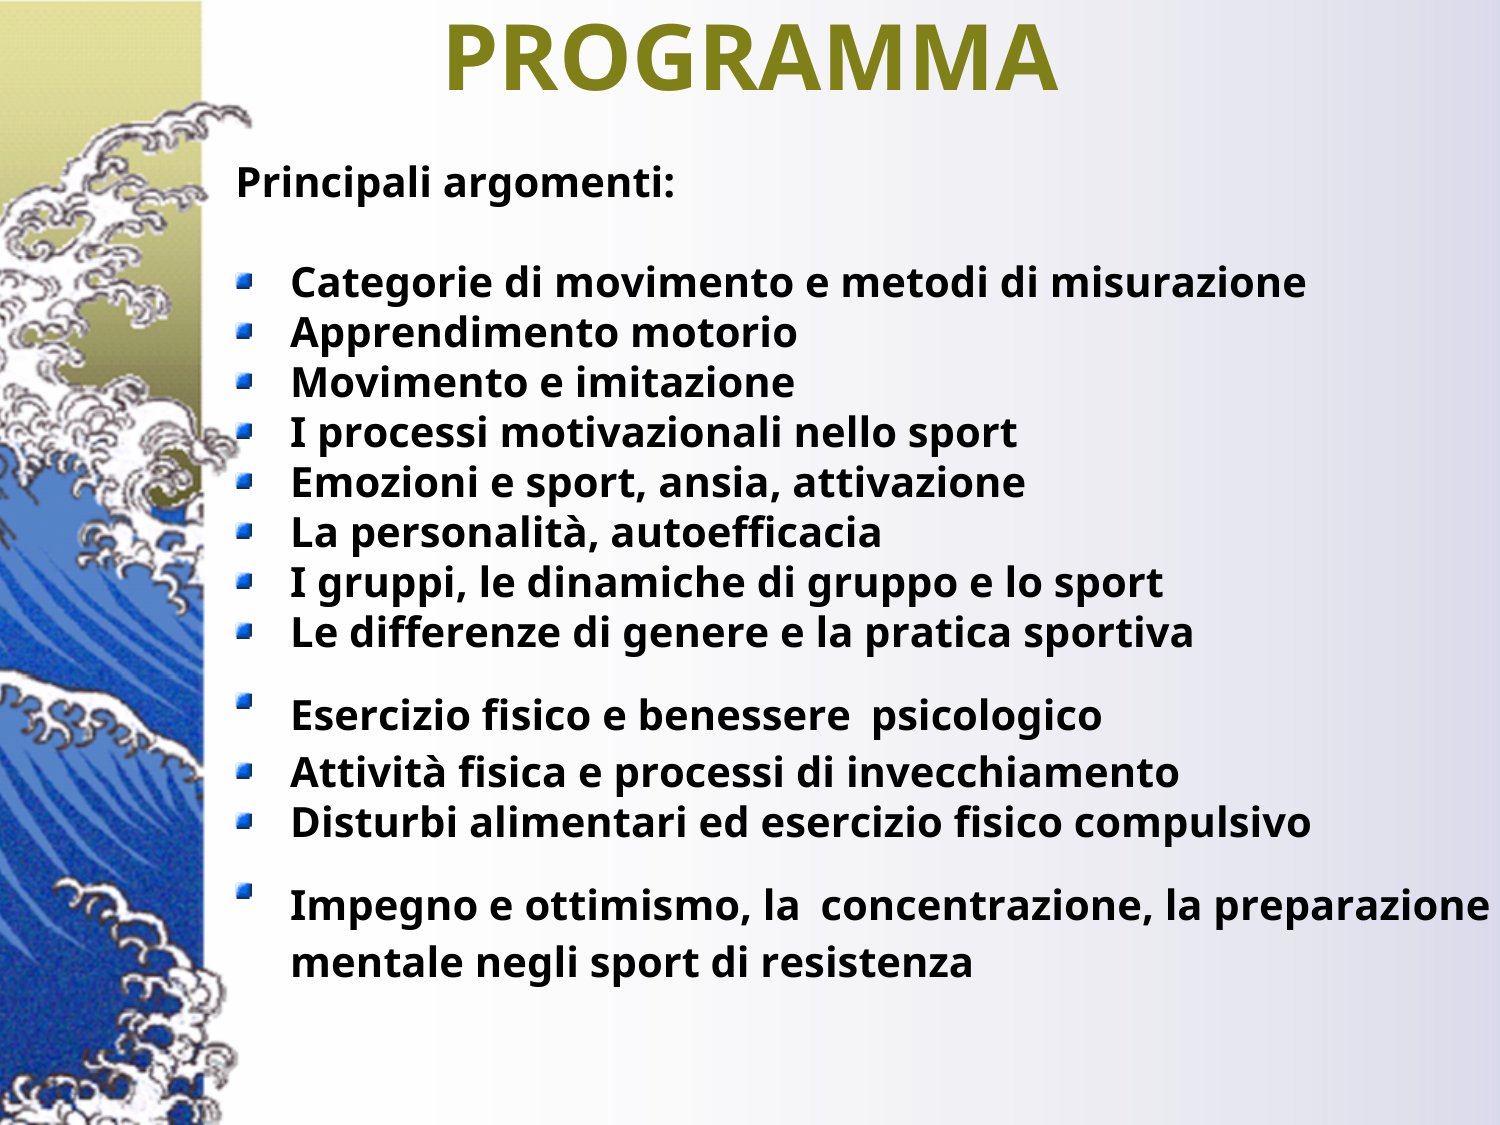

# PROGRAMMA
Principali argomenti:
Categorie di movimento e metodi di misurazione
Apprendimento motorio
Movimento e imitazione
I processi motivazionali nello sport
Emozioni e sport, ansia, attivazione
La personalità, autoefficacia
I gruppi, le dinamiche di gruppo e lo sport
Le differenze di genere e la pratica sportiva
Esercizio fisico e benessere psicologico
Attività fisica e processi di invecchiamento
Disturbi alimentari ed esercizio fisico compulsivo
Impegno e ottimismo, la concentrazione, la preparazione mentale negli sport di resistenza